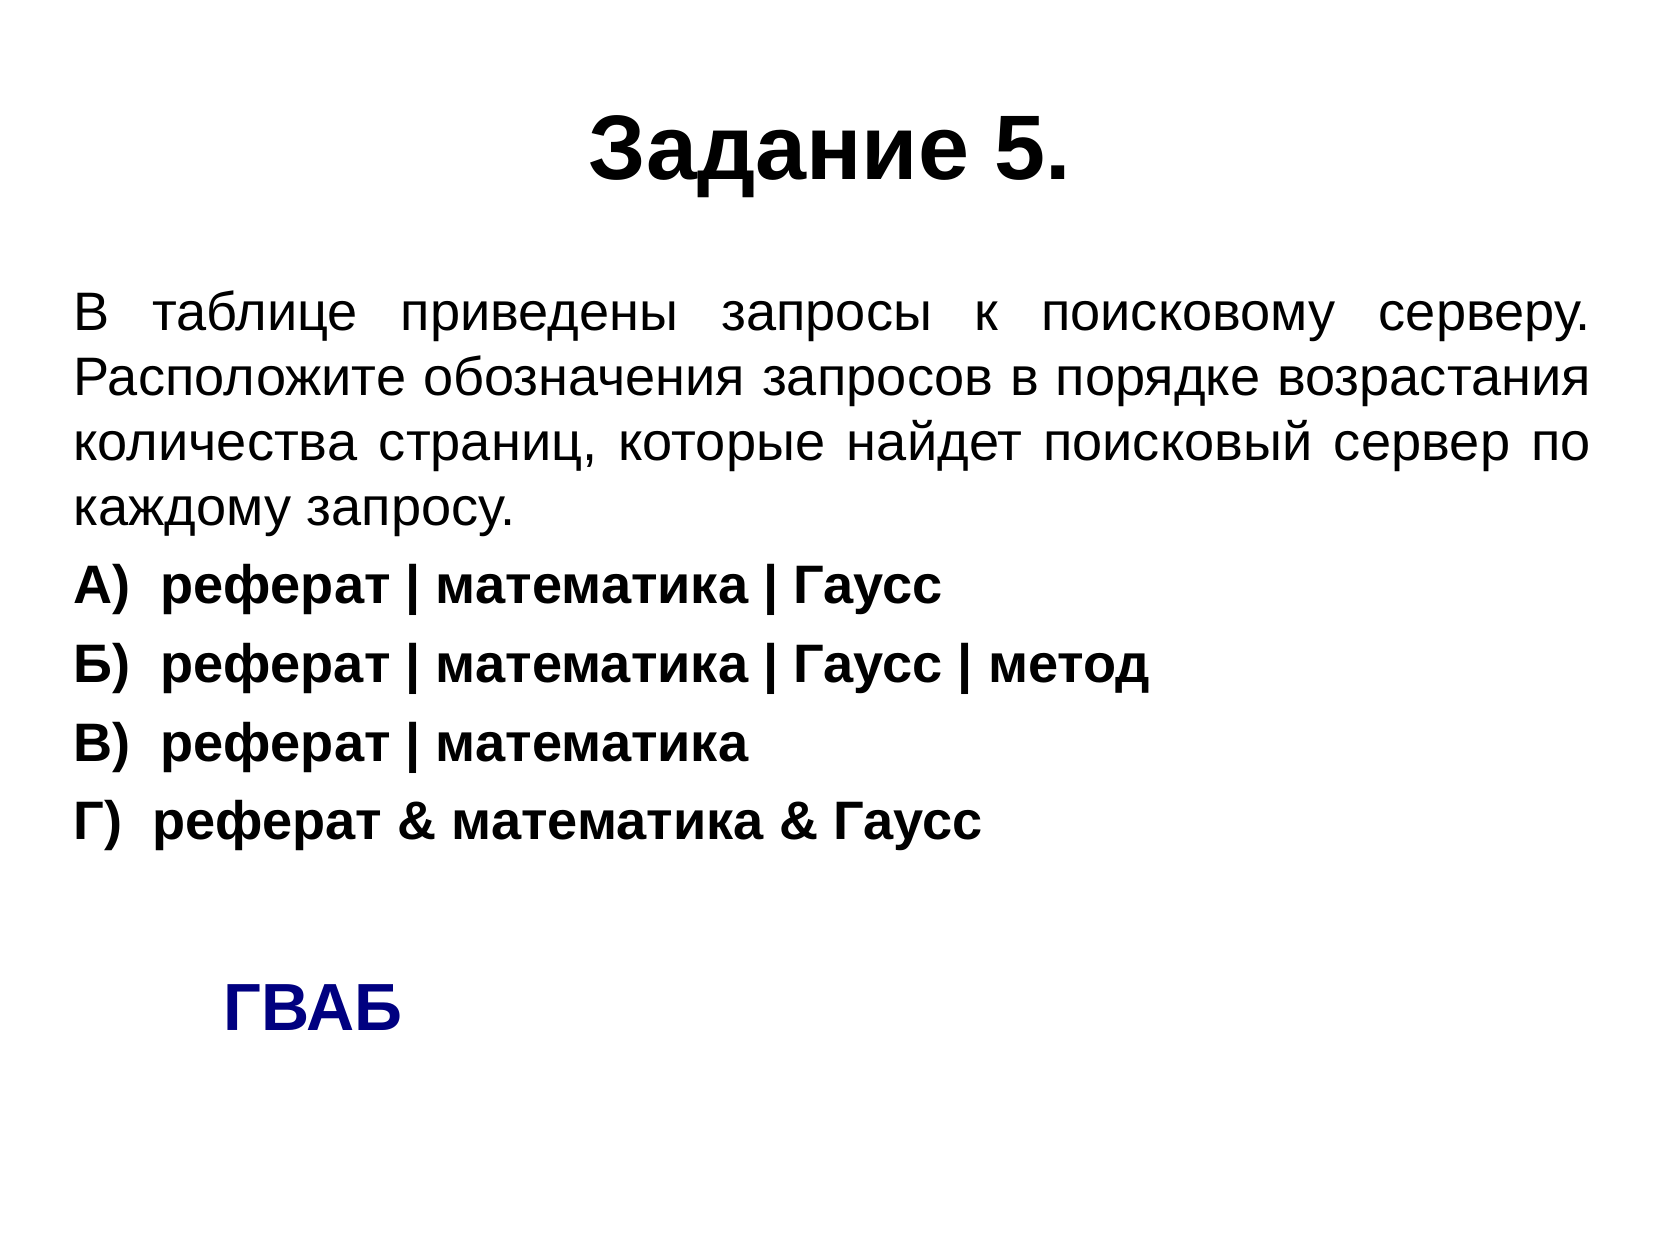

# Задание 5.
В таблице приведены запросы к поисковому серверу. Расположите обозначения запросов в порядке возрастания количества страниц, которые найдет поисковый сервер по каждому запросу.
А) реферат | математика | Гаусс
Б) реферат | математика | Гаусс | метод
В) реферат | математика
Г) реферат & математика & Гаусс
	ГВАБ